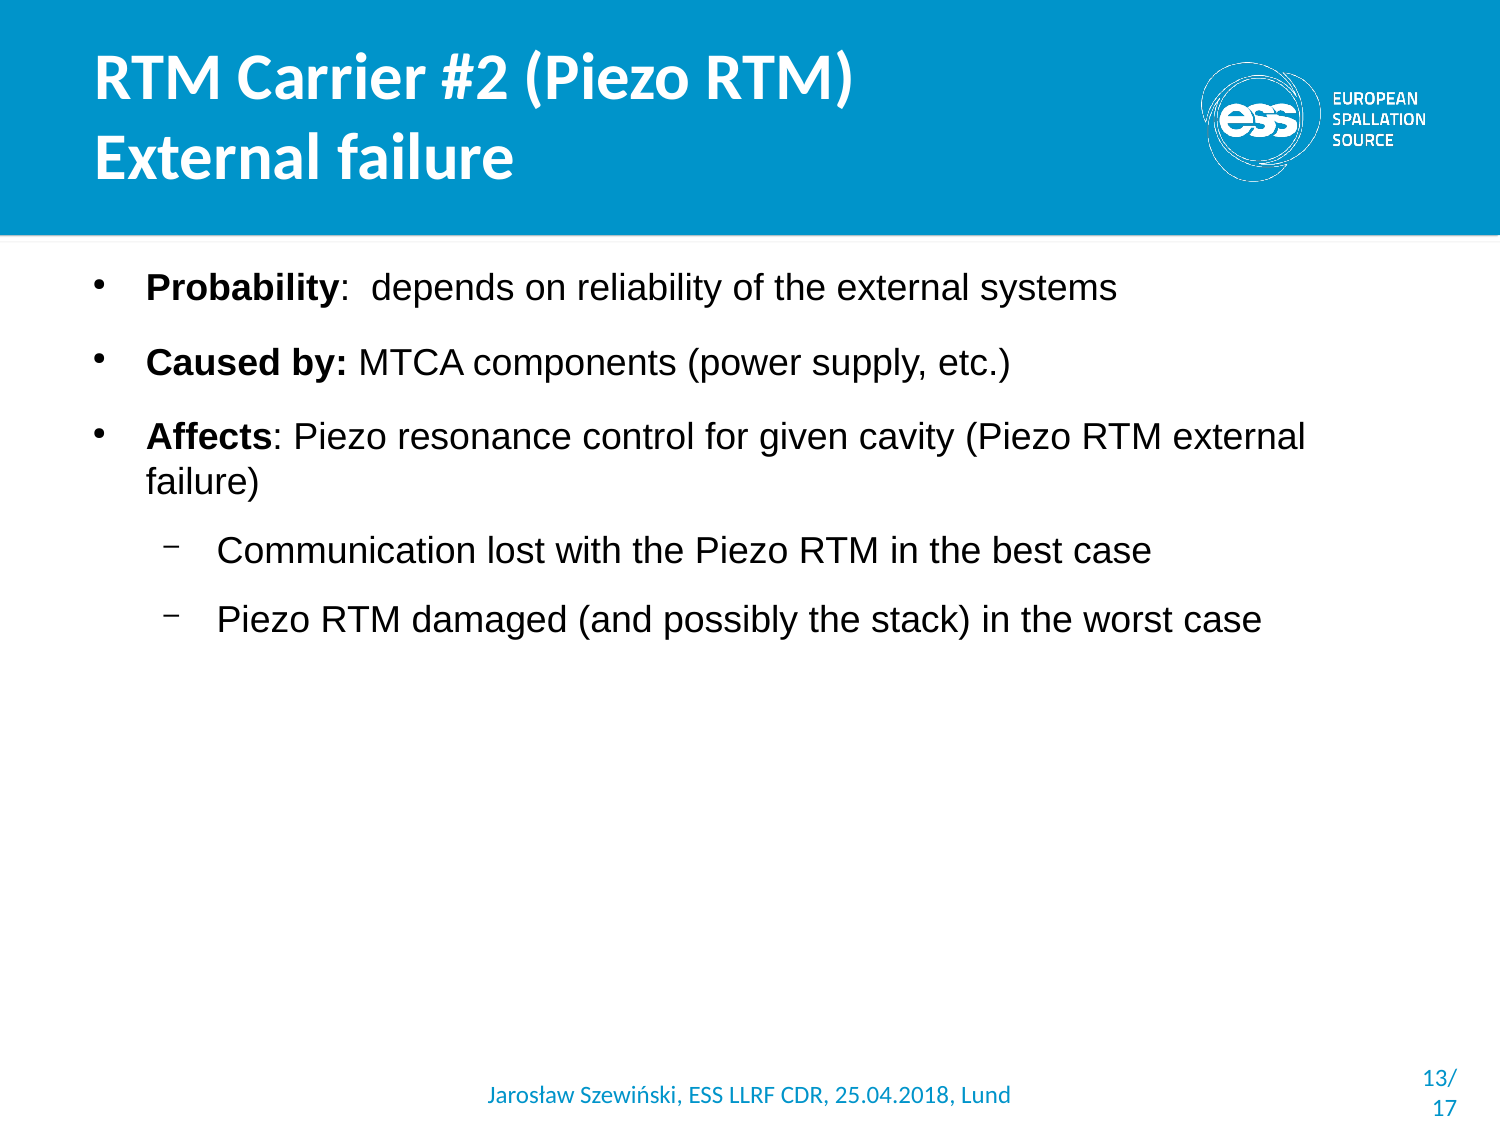

RTM Carrier #2 (Piezo RTM)
External failure
# Probability: depends on reliability of the external systems
Caused by: MTCA components (power supply, etc.)
Affects: Piezo resonance control for given cavity (Piezo RTM external failure)
Communication lost with the Piezo RTM in the best case
Piezo RTM damaged (and possibly the stack) in the worst case
Jarosław Szewiński, ESS LLRF CDR, 25.04.2018, Lund